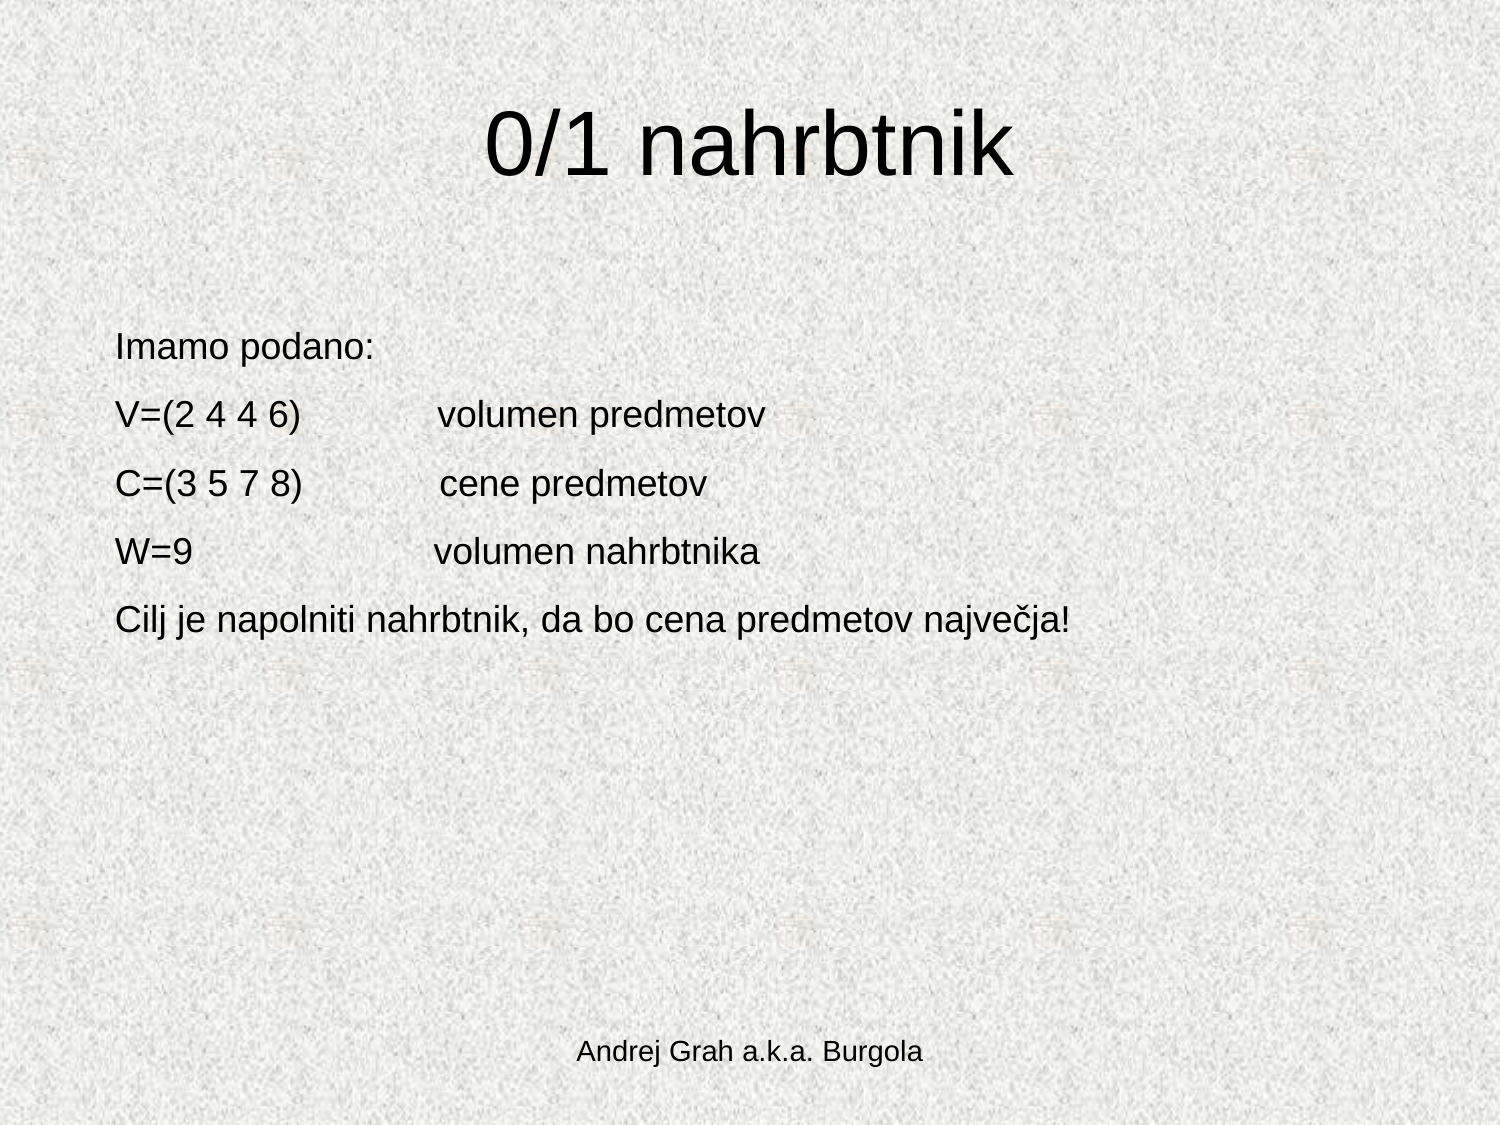

# 0/1 nahrbtnik
Imamo podano:
V=(2 4 4 6) volumen predmetov
C=(3 5 7 8) cene predmetov
W=9 volumen nahrbtnika
Cilj je napolniti nahrbtnik, da bo cena predmetov največja!
Andrej Grah a.k.a. Burgola